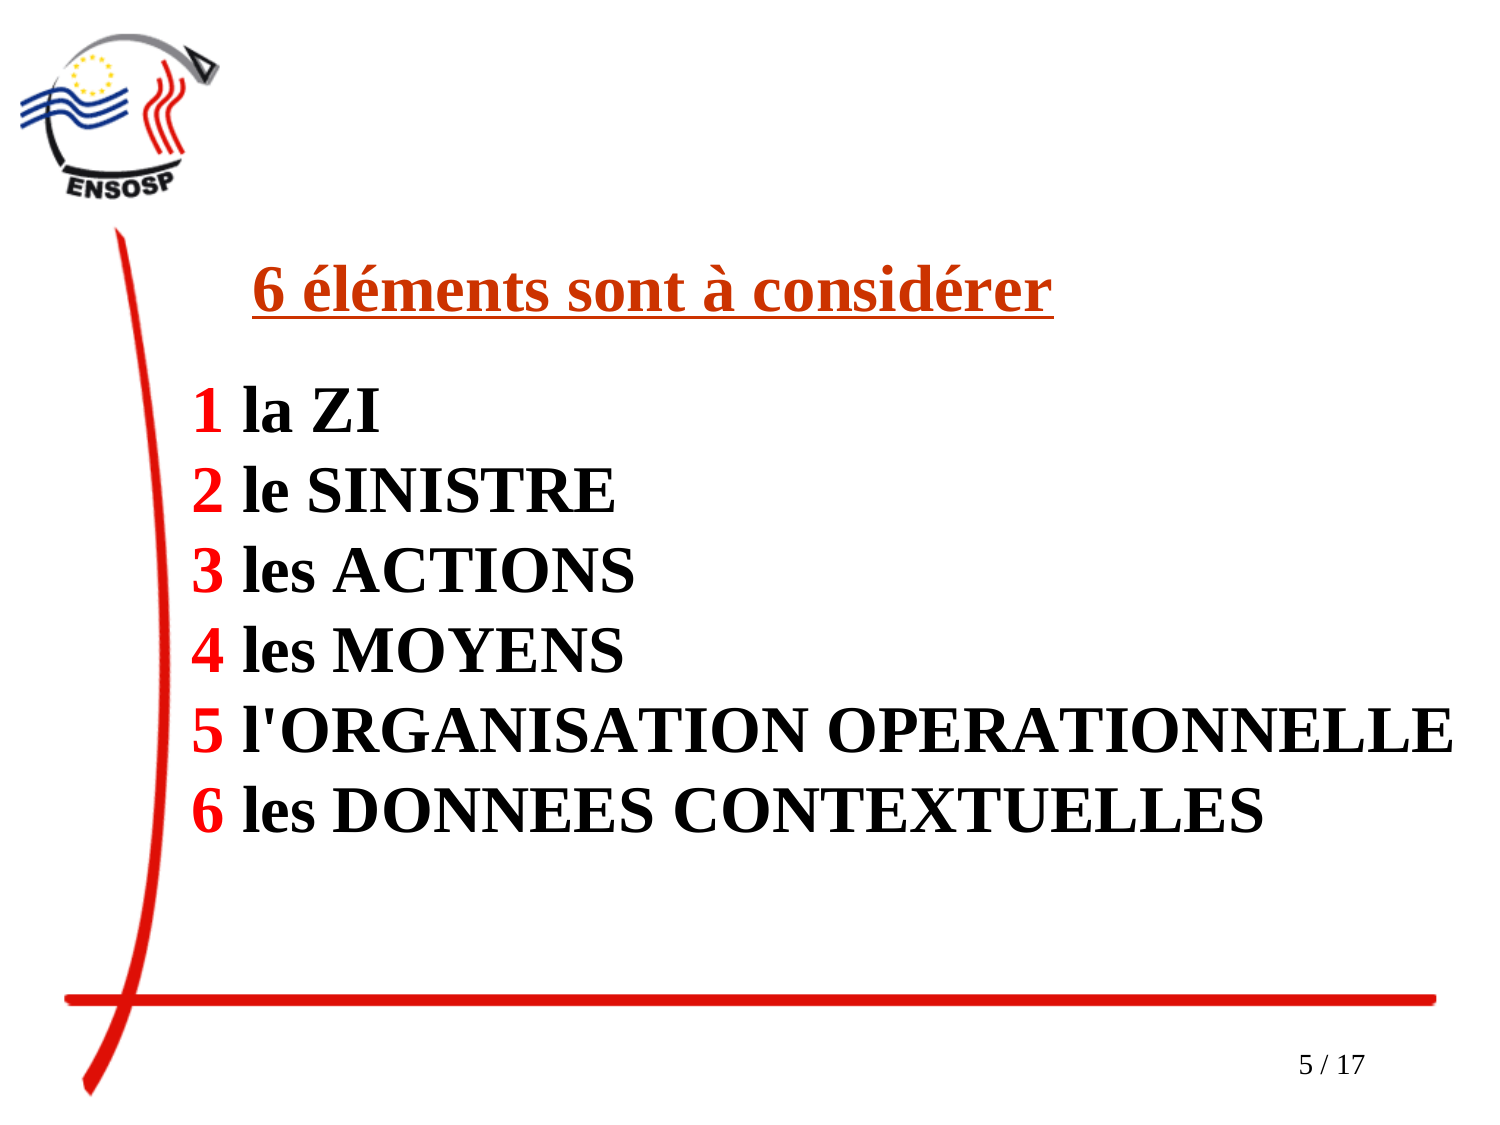

6 éléments sont à considérer
1 la ZI
2 le SINISTRE
3 les ACTIONS
4 les MOYENS
5 l'ORGANISATION OPERATIONNELLE
6 les DONNEES CONTEXTUELLES
5